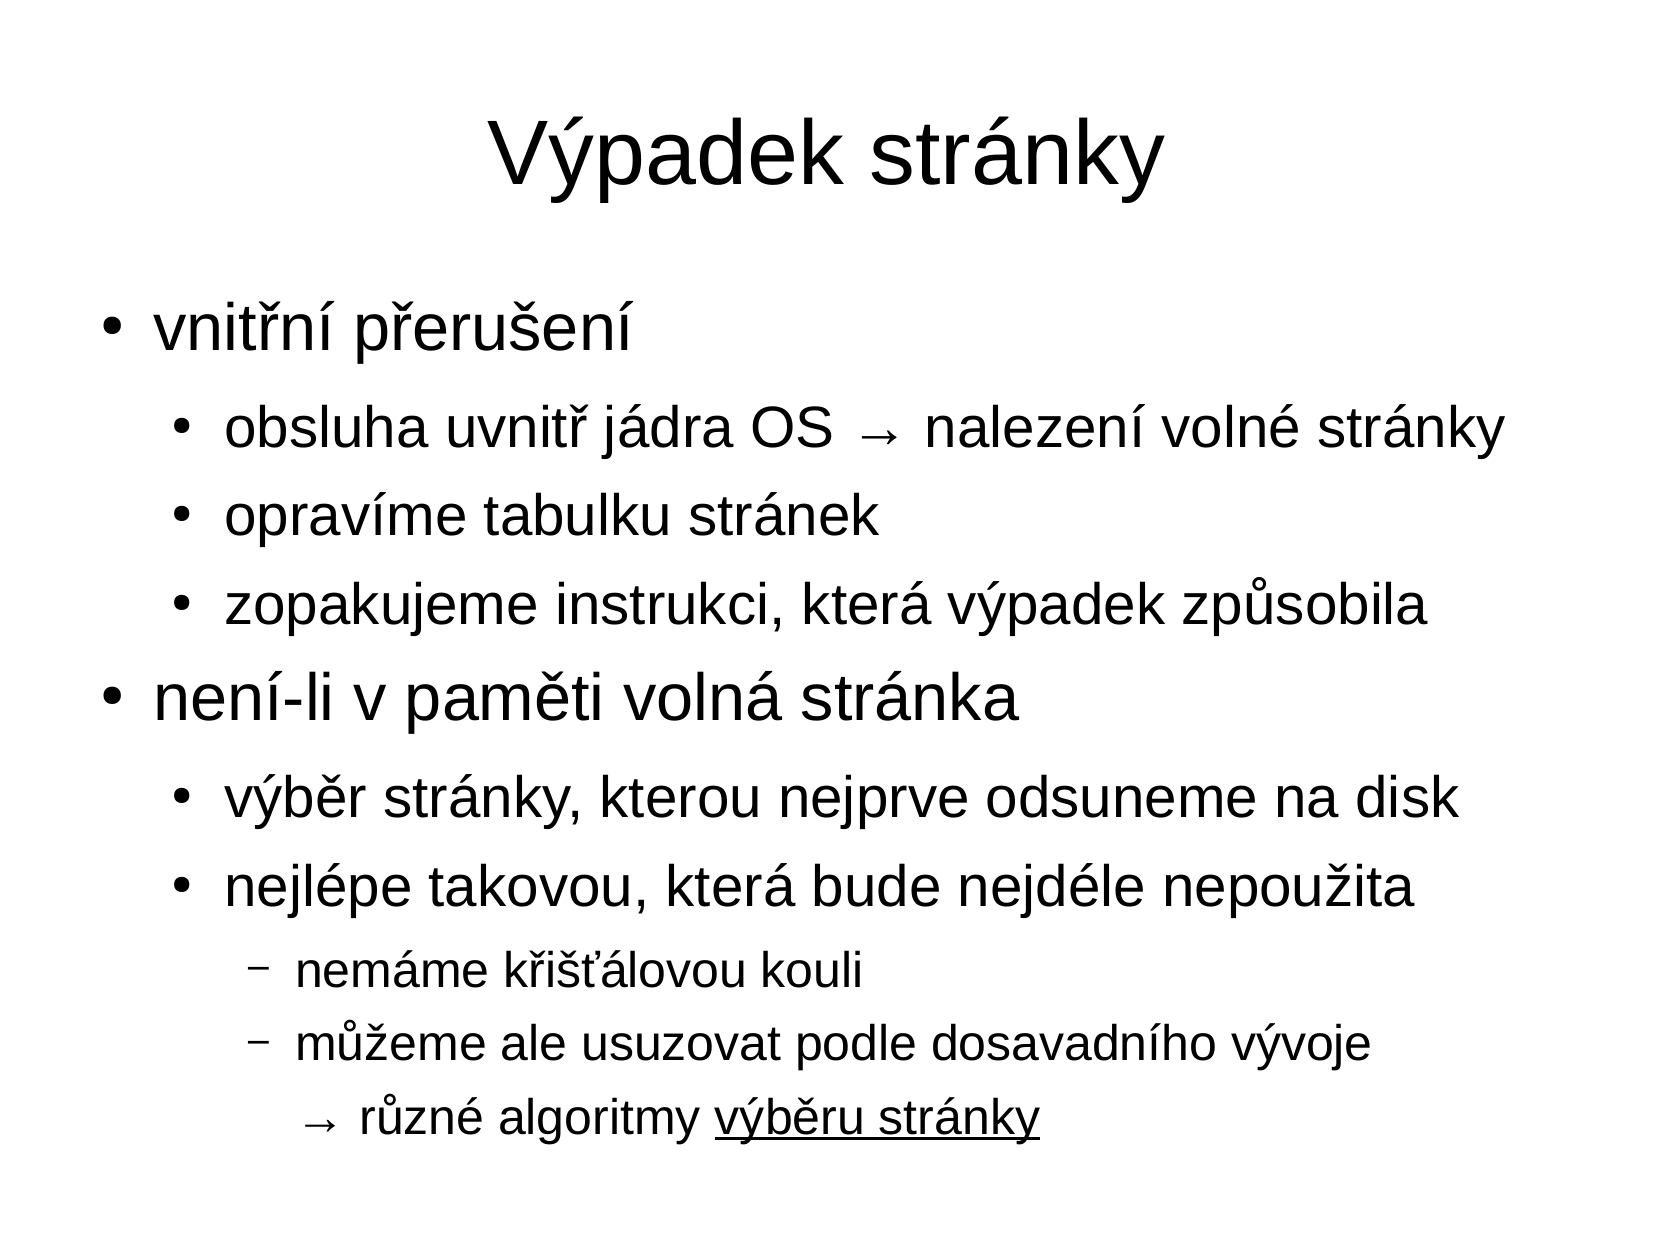

# Výpadek stránky
vnitřní přerušení
obsluha uvnitř jádra OS → nalezení volné stránky
opravíme tabulku stránek
zopakujeme instrukci, která výpadek způsobila
není-li v paměti volná stránka
výběr stránky, kterou nejprve odsuneme na disk
nejlépe takovou, která bude nejdéle nepoužita
nemáme křišťálovou kouli
můžeme ale usuzovat podle dosavadního vývoje
→ různé algoritmy výběru stránky